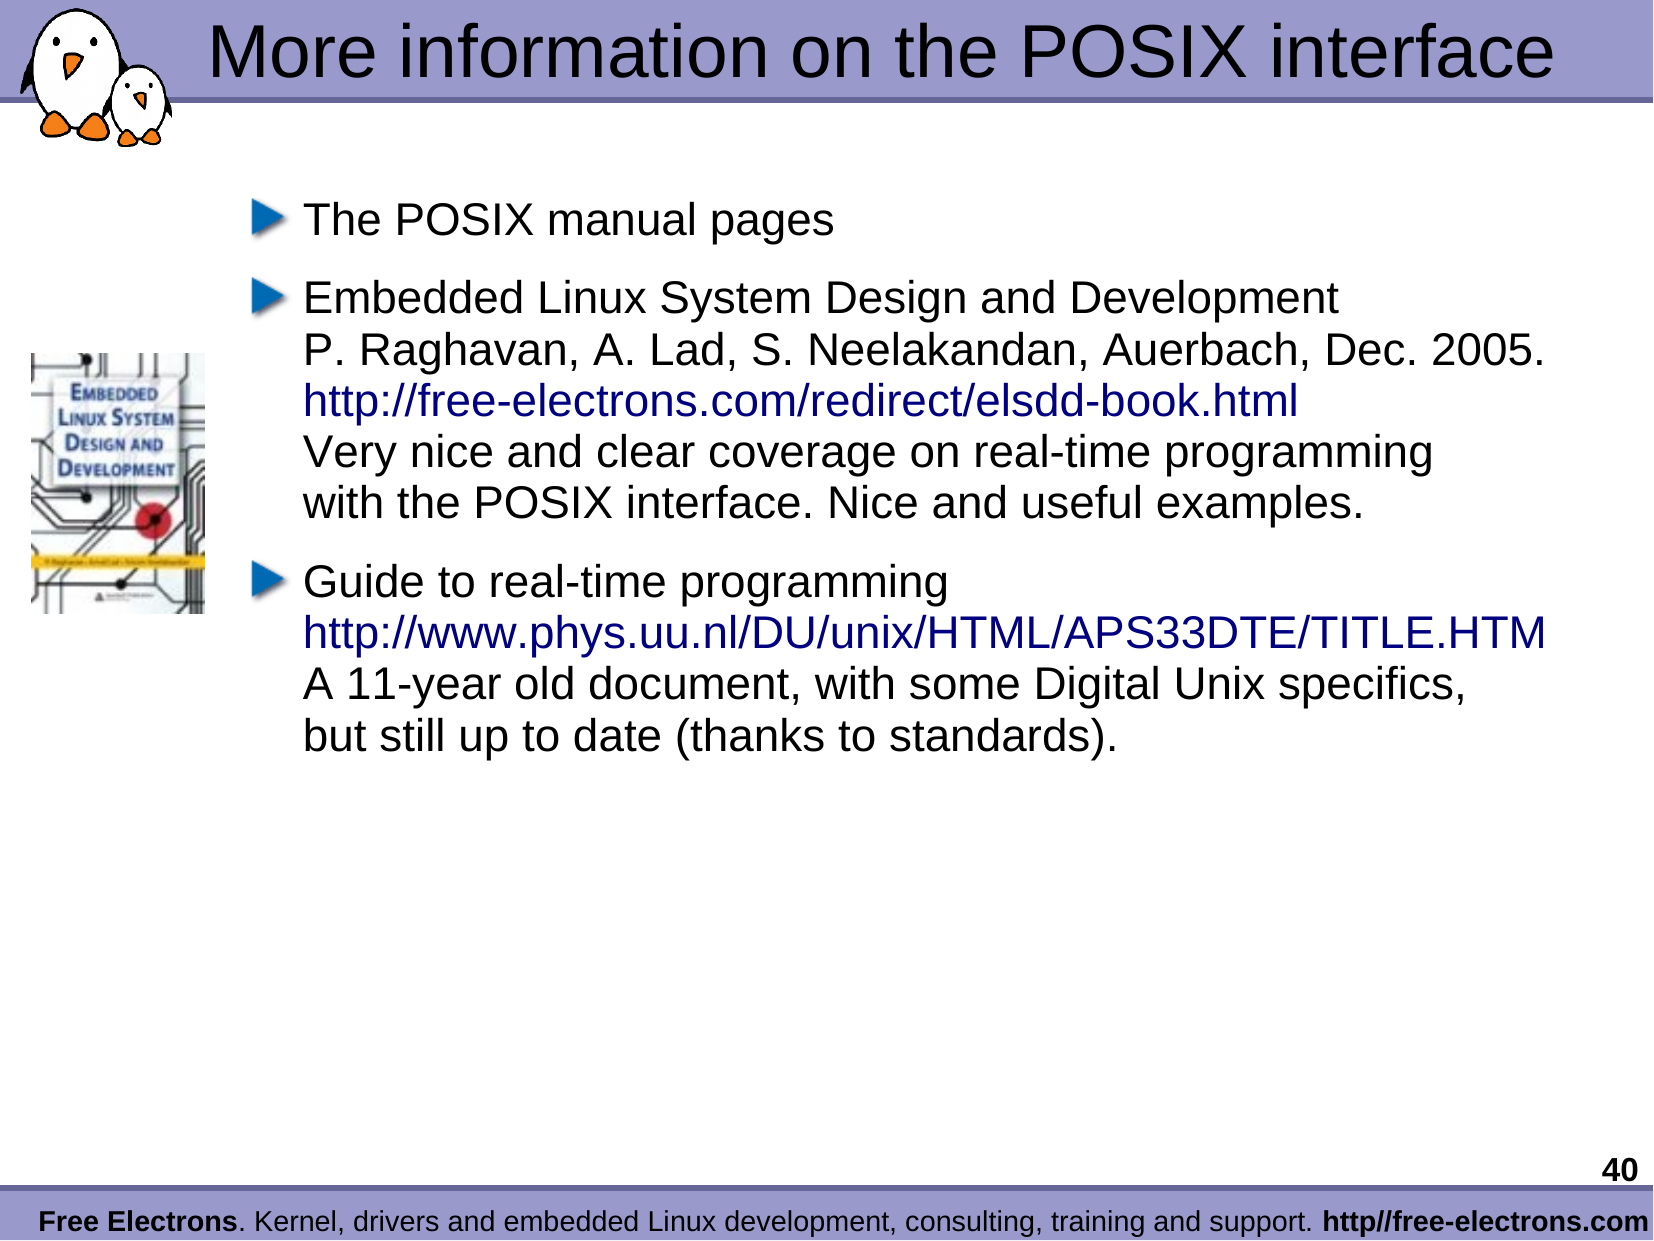

# More information on the POSIX interface
The POSIX manual pages
Embedded Linux System Design and Development
P. Raghavan, A. Lad, S. Neelakandan, Auerbach, Dec. 2005.
http://free-electrons.com/redirect/elsdd-book.html
Very nice and clear coverage on real-time programming
with the POSIX interface. Nice and useful examples.
Guide to real-time programming
http://www.phys.uu.nl/DU/unix/HTML/APS33DTE/TITLE.HTM
A 11-year old document, with some Digital Unix specifics,
but still up to date (thanks to standards).